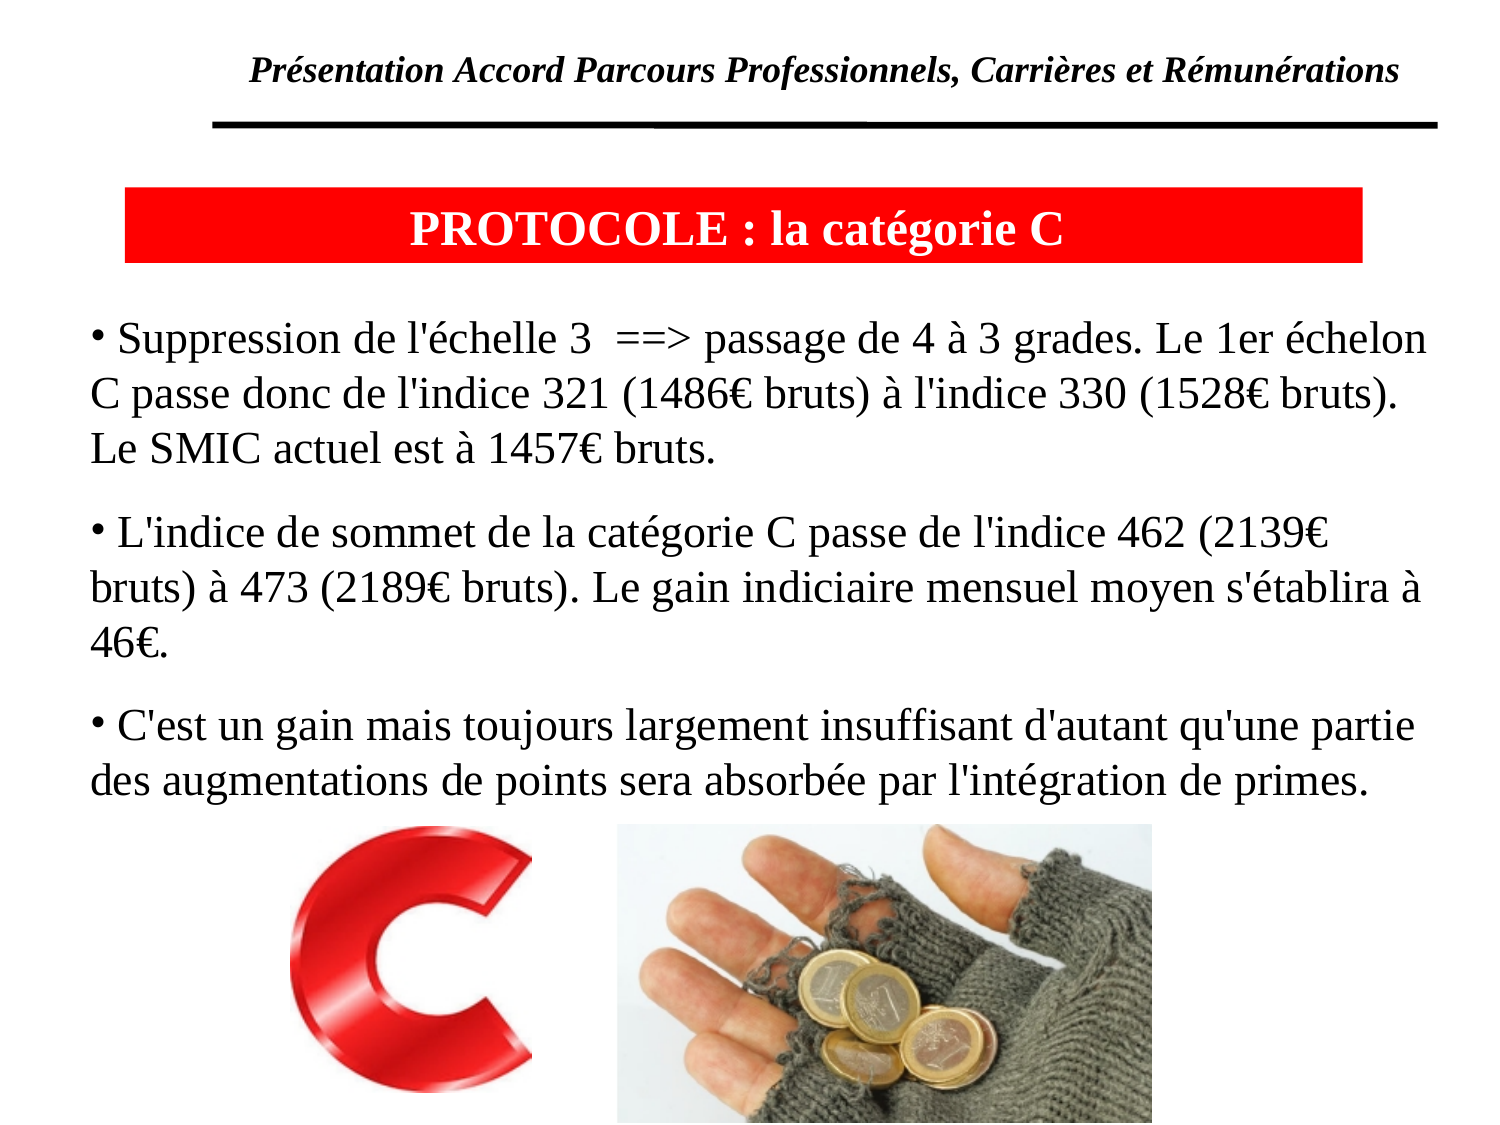

Présentation Accord Parcours Professionnels, Carrières et Rémunérations
PROTOCOLE : la catégorie C
 Suppression de l'échelle 3 ==> passage de 4 à 3 grades. Le 1er échelon C passe donc de l'indice 321 (1486€ bruts) à l'indice 330 (1528€ bruts). Le SMIC actuel est à 1457€ bruts.
 L'indice de sommet de la catégorie C passe de l'indice 462 (2139€ bruts) à 473 (2189€ bruts). Le gain indiciaire mensuel moyen s'établira à 46€.
 C'est un gain mais toujours largement insuffisant d'autant qu'une partie des augmentations de points sera absorbée par l'intégration de primes.